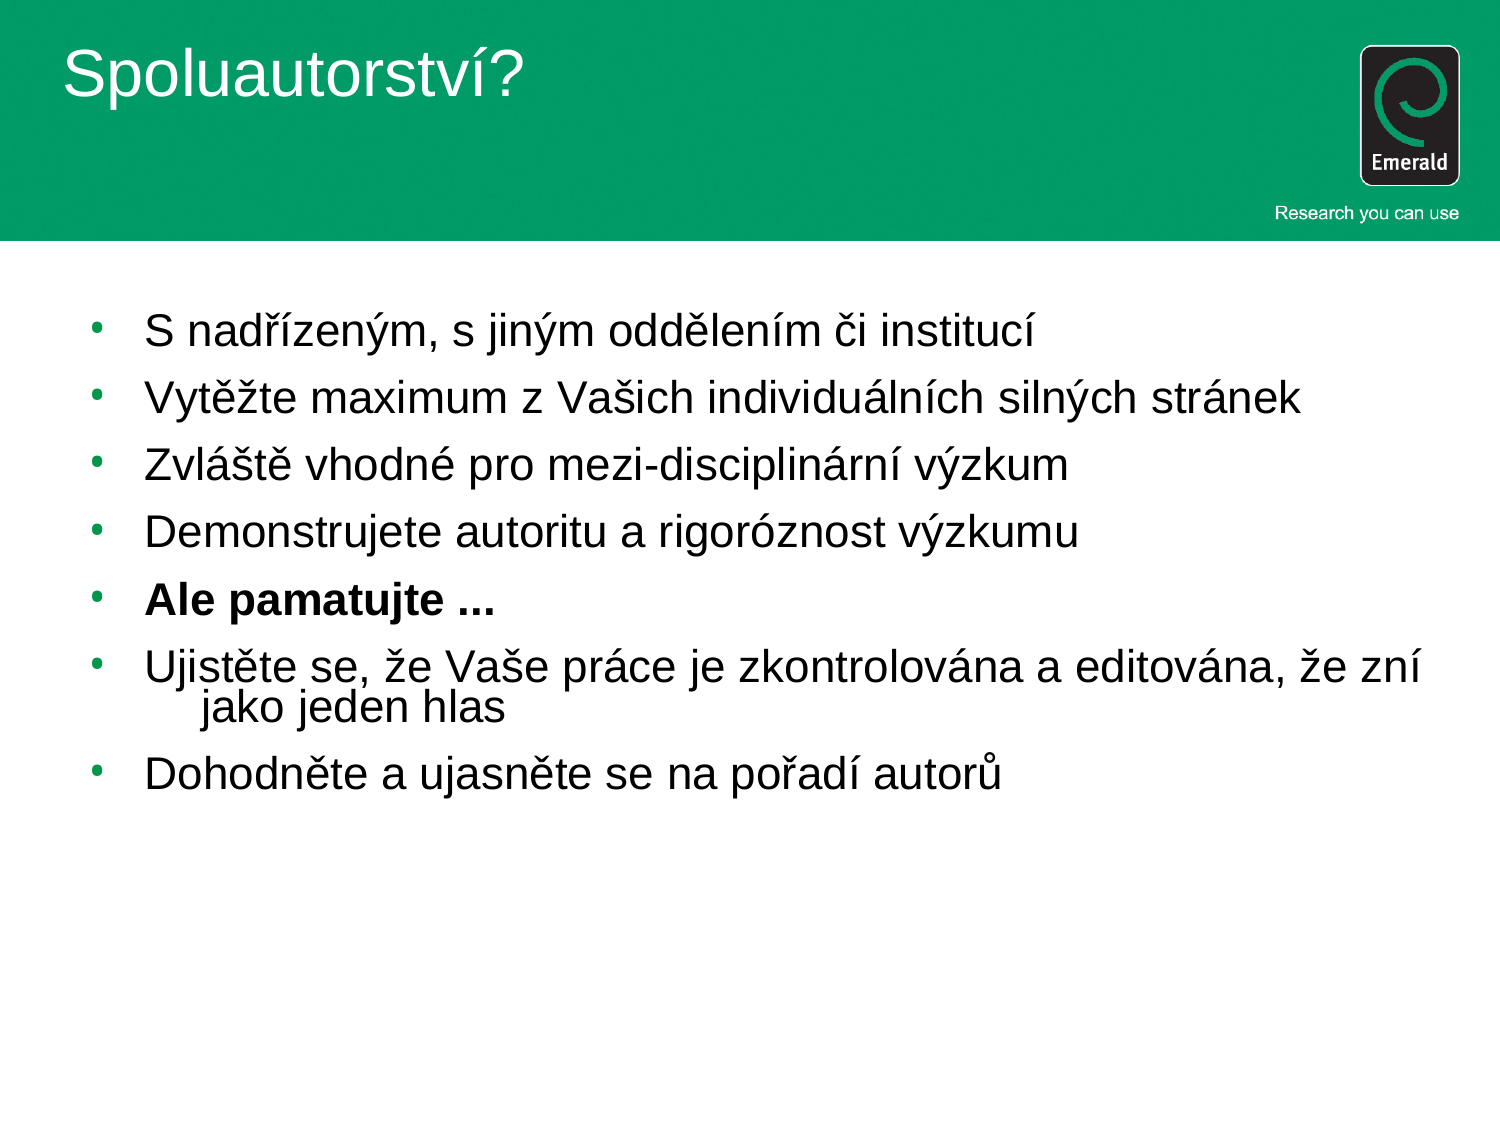

# Spoluautorství?
S nadřízeným, s jiným oddělením či institucí
Vytěžte maximum z Vašich individuálních silných stránek
Zvláště vhodné pro mezi-disciplinární výzkum
Demonstrujete autoritu a rigoróznost výzkumu
Ale pamatujte ...
Ujistěte se, že Vaše práce je zkontrolována a editována, že zní jako jeden hlas
Dohodněte a ujasněte se na pořadí autorů